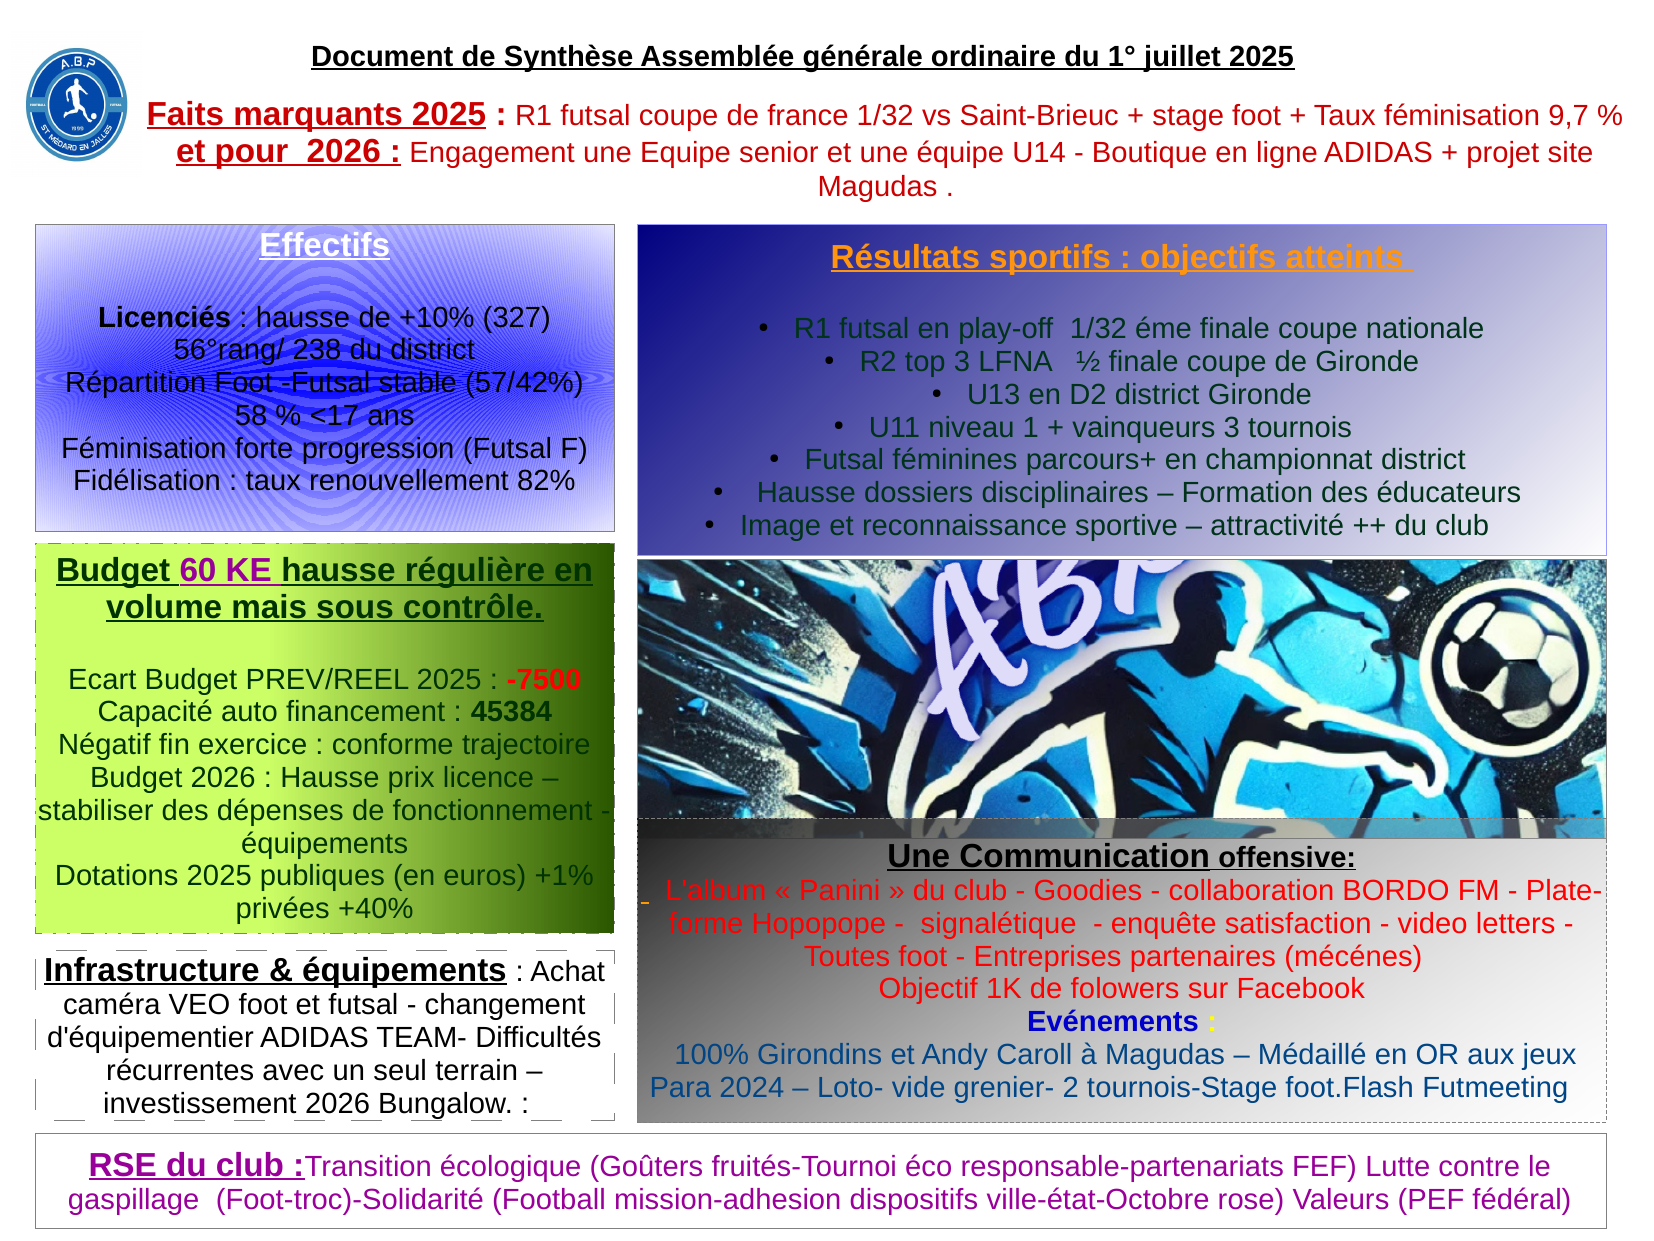

# Document de Synthèse Assemblée générale ordinaire du 1° juillet 2025
Faits marquants 2025 : R1 futsal coupe de france 1/32 vs Saint-Brieuc + stage foot + Taux féminisation 9,7 % et pour 2026 : Engagement une Equipe senior et une équipe U14 - Boutique en ligne ADIDAS + projet site Magudas .
Résultats sportifs : objectifs atteints
R1 futsal en play-off 1/32 éme finale coupe nationale
R2 top 3 LFNA ½ finale coupe de Gironde
U13 en D2 district Gironde
U11 niveau 1 + vainqueurs 3 tournois
Futsal féminines parcours+ en championnat district
 Hausse dossiers disciplinaires – Formation des éducateurs
Image et reconnaissance sportive – attractivité ++ du club
Effectifs
Licenciés : hausse de +10% (327)
56°rang/ 238 du district
Répartition Foot -Futsal stable (57/42%)
58 % <17 ans
Féminisation forte progression (Futsal F)
Fidélisation : taux renouvellement 82%
Budget 60 KE hausse régulière en volume mais sous contrôle.
Ecart Budget PREV/REEL 2025 : -7500
Capacité auto financement : 45384
Négatif fin exercice : conforme trajectoire
Budget 2026 : Hausse prix licence – stabiliser des dépenses de fonctionnement - équipements
Dotations 2025 publiques (en euros) +1% privées +40%
Une Communication offensive:
 L'album « Panini » du club - Goodies - collaboration BORDO FM - Plate-forme Hopopope - signalétique - enquête satisfaction - video letters - Toutes foot - Entreprises partenaires (mécénes)
Objectif 1K de folowers sur Facebook
Evénements :
 100% Girondins et Andy Caroll à Magudas – Médaillé en OR aux jeux Para 2024 – Loto- vide grenier- 2 tournois-Stage foot.Flash Futmeeting
Infrastructure & équipements : Achat caméra VEO foot et futsal - changement d'équipementier ADIDAS TEAM- Difficultés récurrentes avec un seul terrain – investissement 2026 Bungalow. :
RSE du club :Transition écologique (Goûters fruités-Tournoi éco responsable-partenariats FEF) Lutte contre le gaspillage (Foot-troc)-Solidarité (Football mission-adhesion dispositifs ville-état-Octobre rose) Valeurs (PEF fédéral)